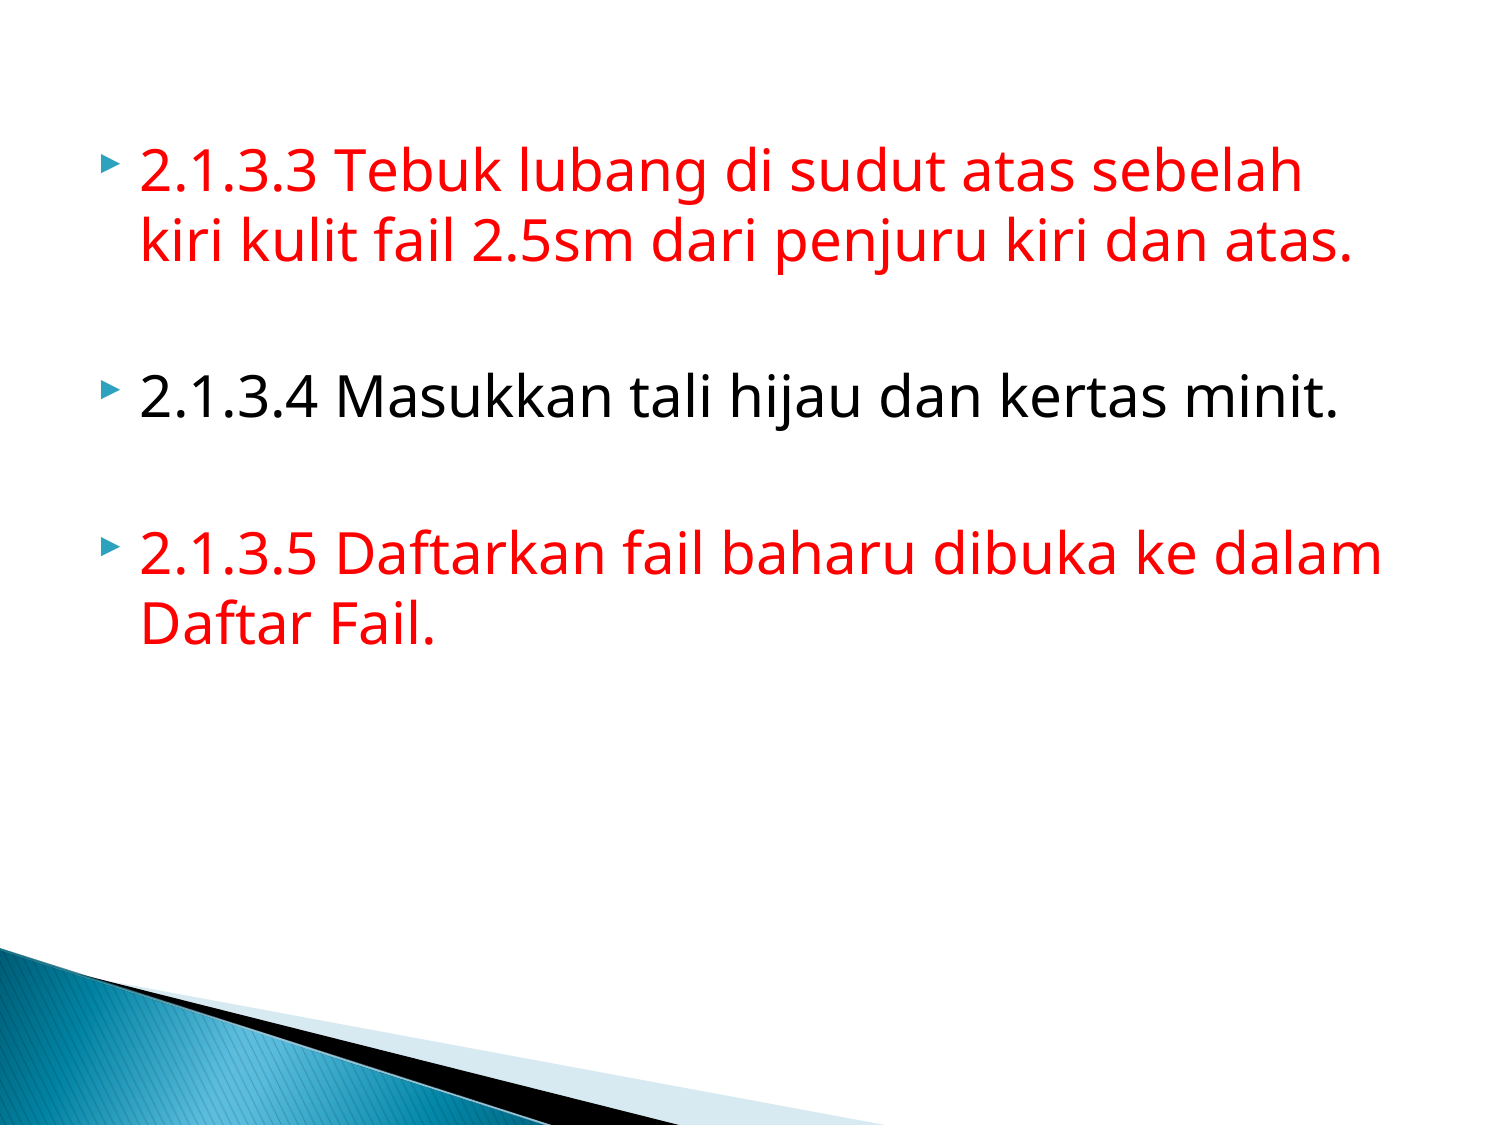

# 2.1.3.3 Tebuk lubang di sudut atas sebelah kiri kulit fail 2.5sm dari penjuru kiri dan atas.
2.1.3.4 Masukkan tali hijau dan kertas minit.
2.1.3.5 Daftarkan fail baharu dibuka ke dalam Daftar Fail.